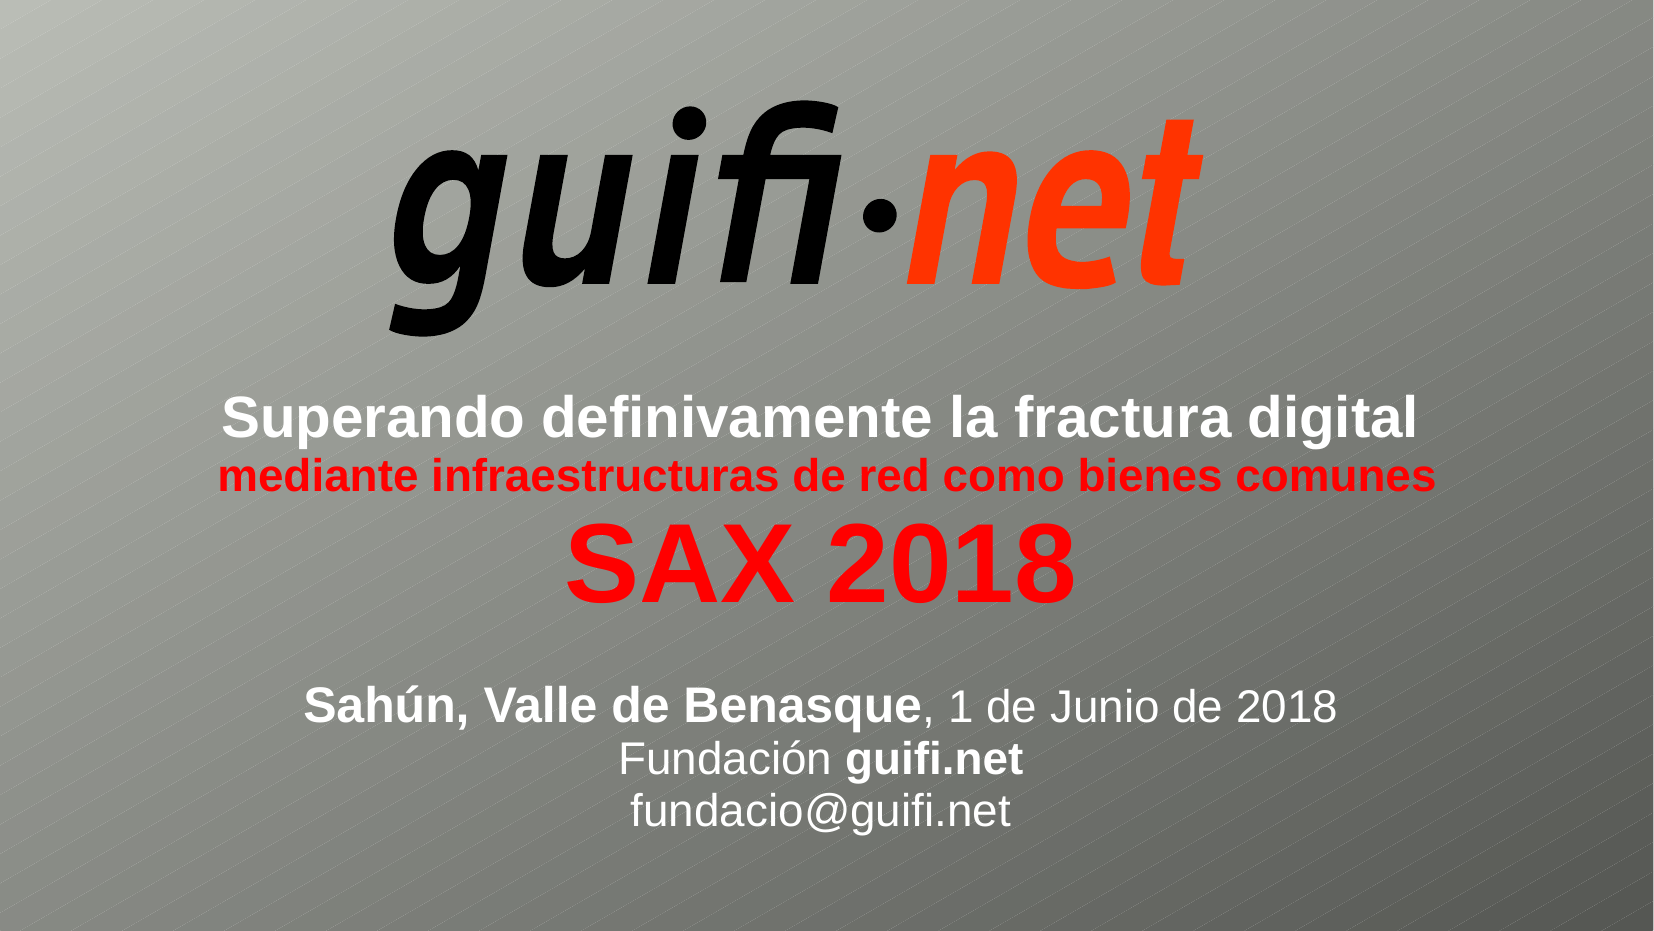

# Superando definivamente la fractura digital mediante infraestructuras de red como bienes comunes SAX 2018 Sahún, Valle de Benasque, 1 de Junio de 2018 Fundación guifi.net fundacio@guifi.net